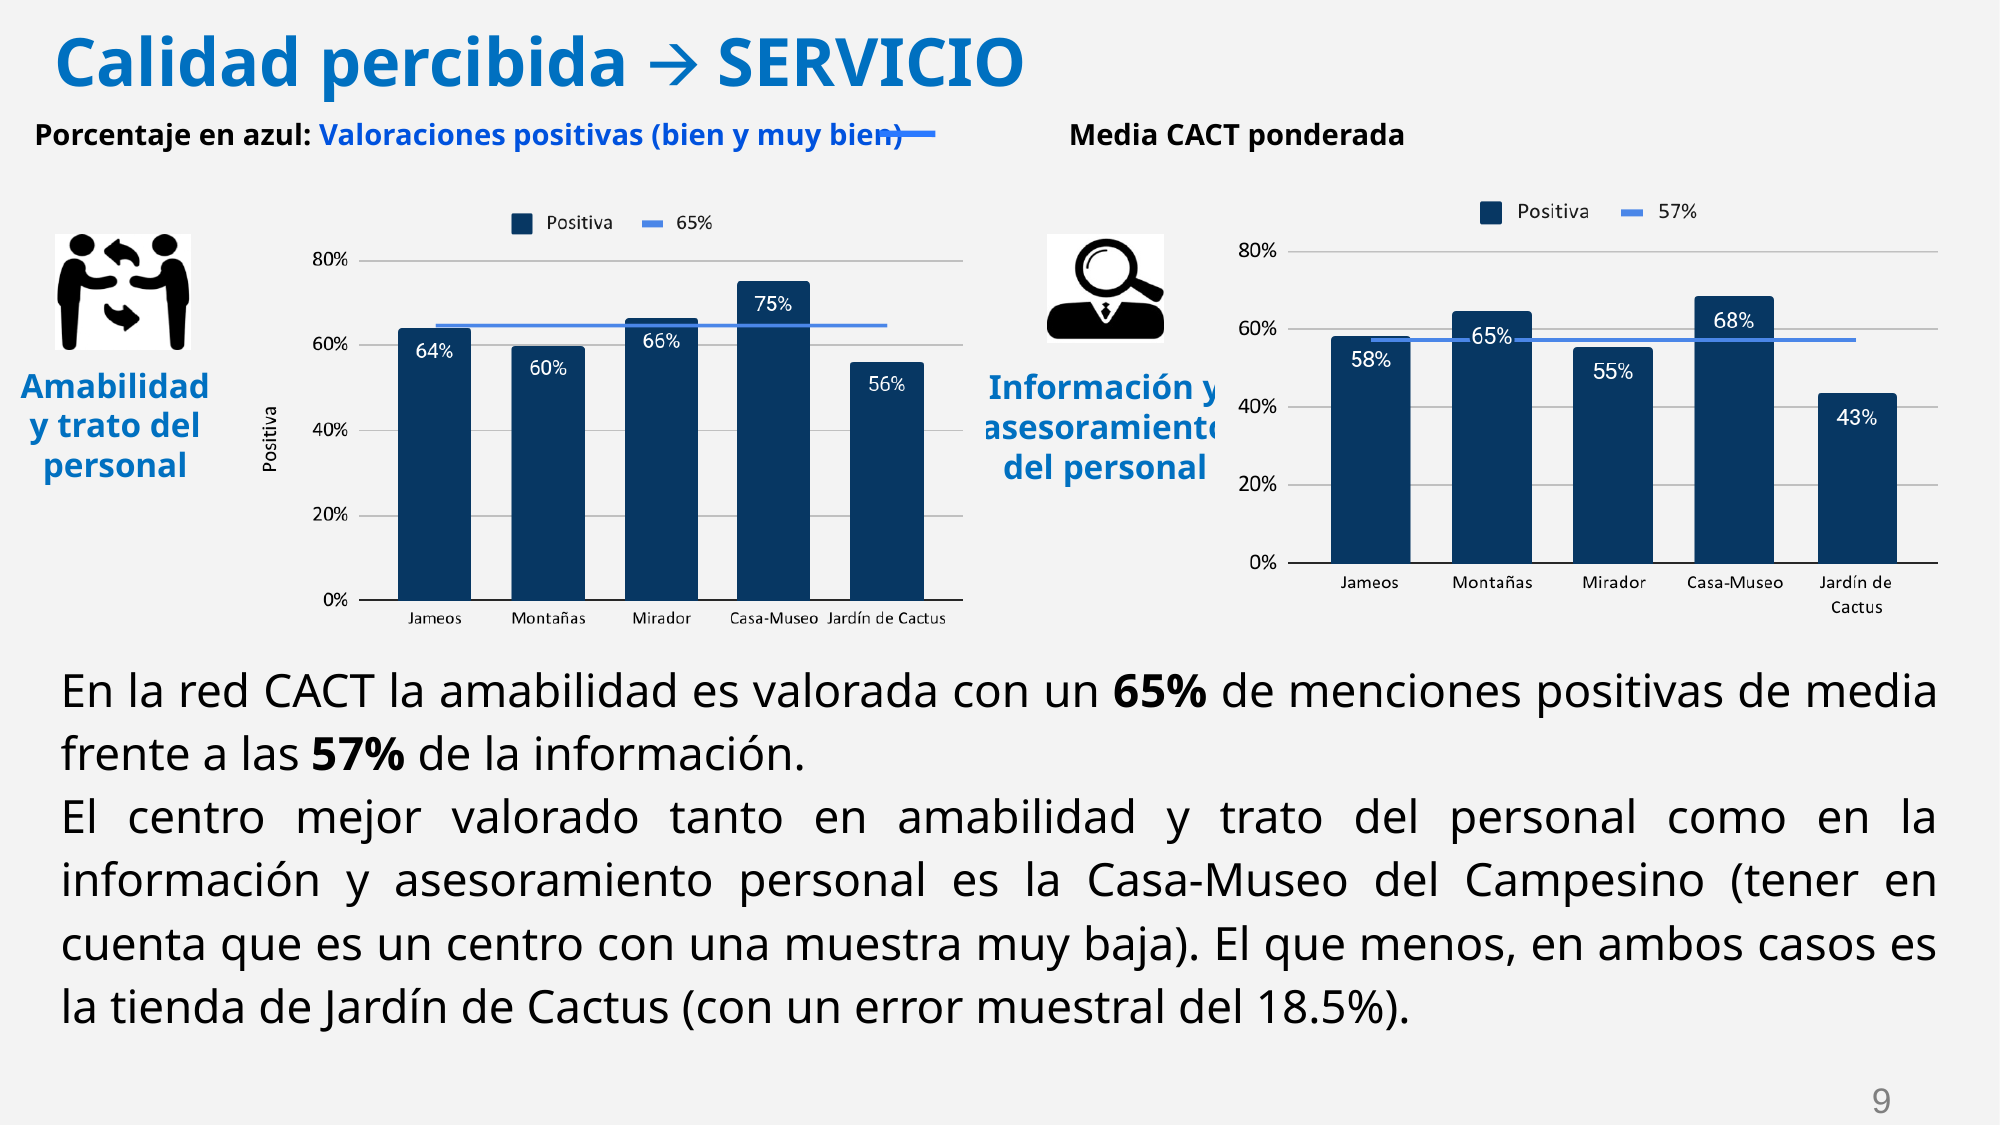

Calidad percibida 🡪 SERVICIO
 Porcentaje en azul: Valoraciones positivas (bien y muy bien) Media CACT ponderada
Amabilidad y trato del personal
Información y asesoramiento del personal
En la red CACT la amabilidad es valorada con un 65% de menciones positivas de media frente a las 57% de la información.
El centro mejor valorado tanto en amabilidad y trato del personal como en la información y asesoramiento personal es la Casa-Museo del Campesino (tener en cuenta que es un centro con una muestra muy baja). El que menos, en ambos casos es la tienda de Jardín de Cactus (con un error muestral del 18.5%).